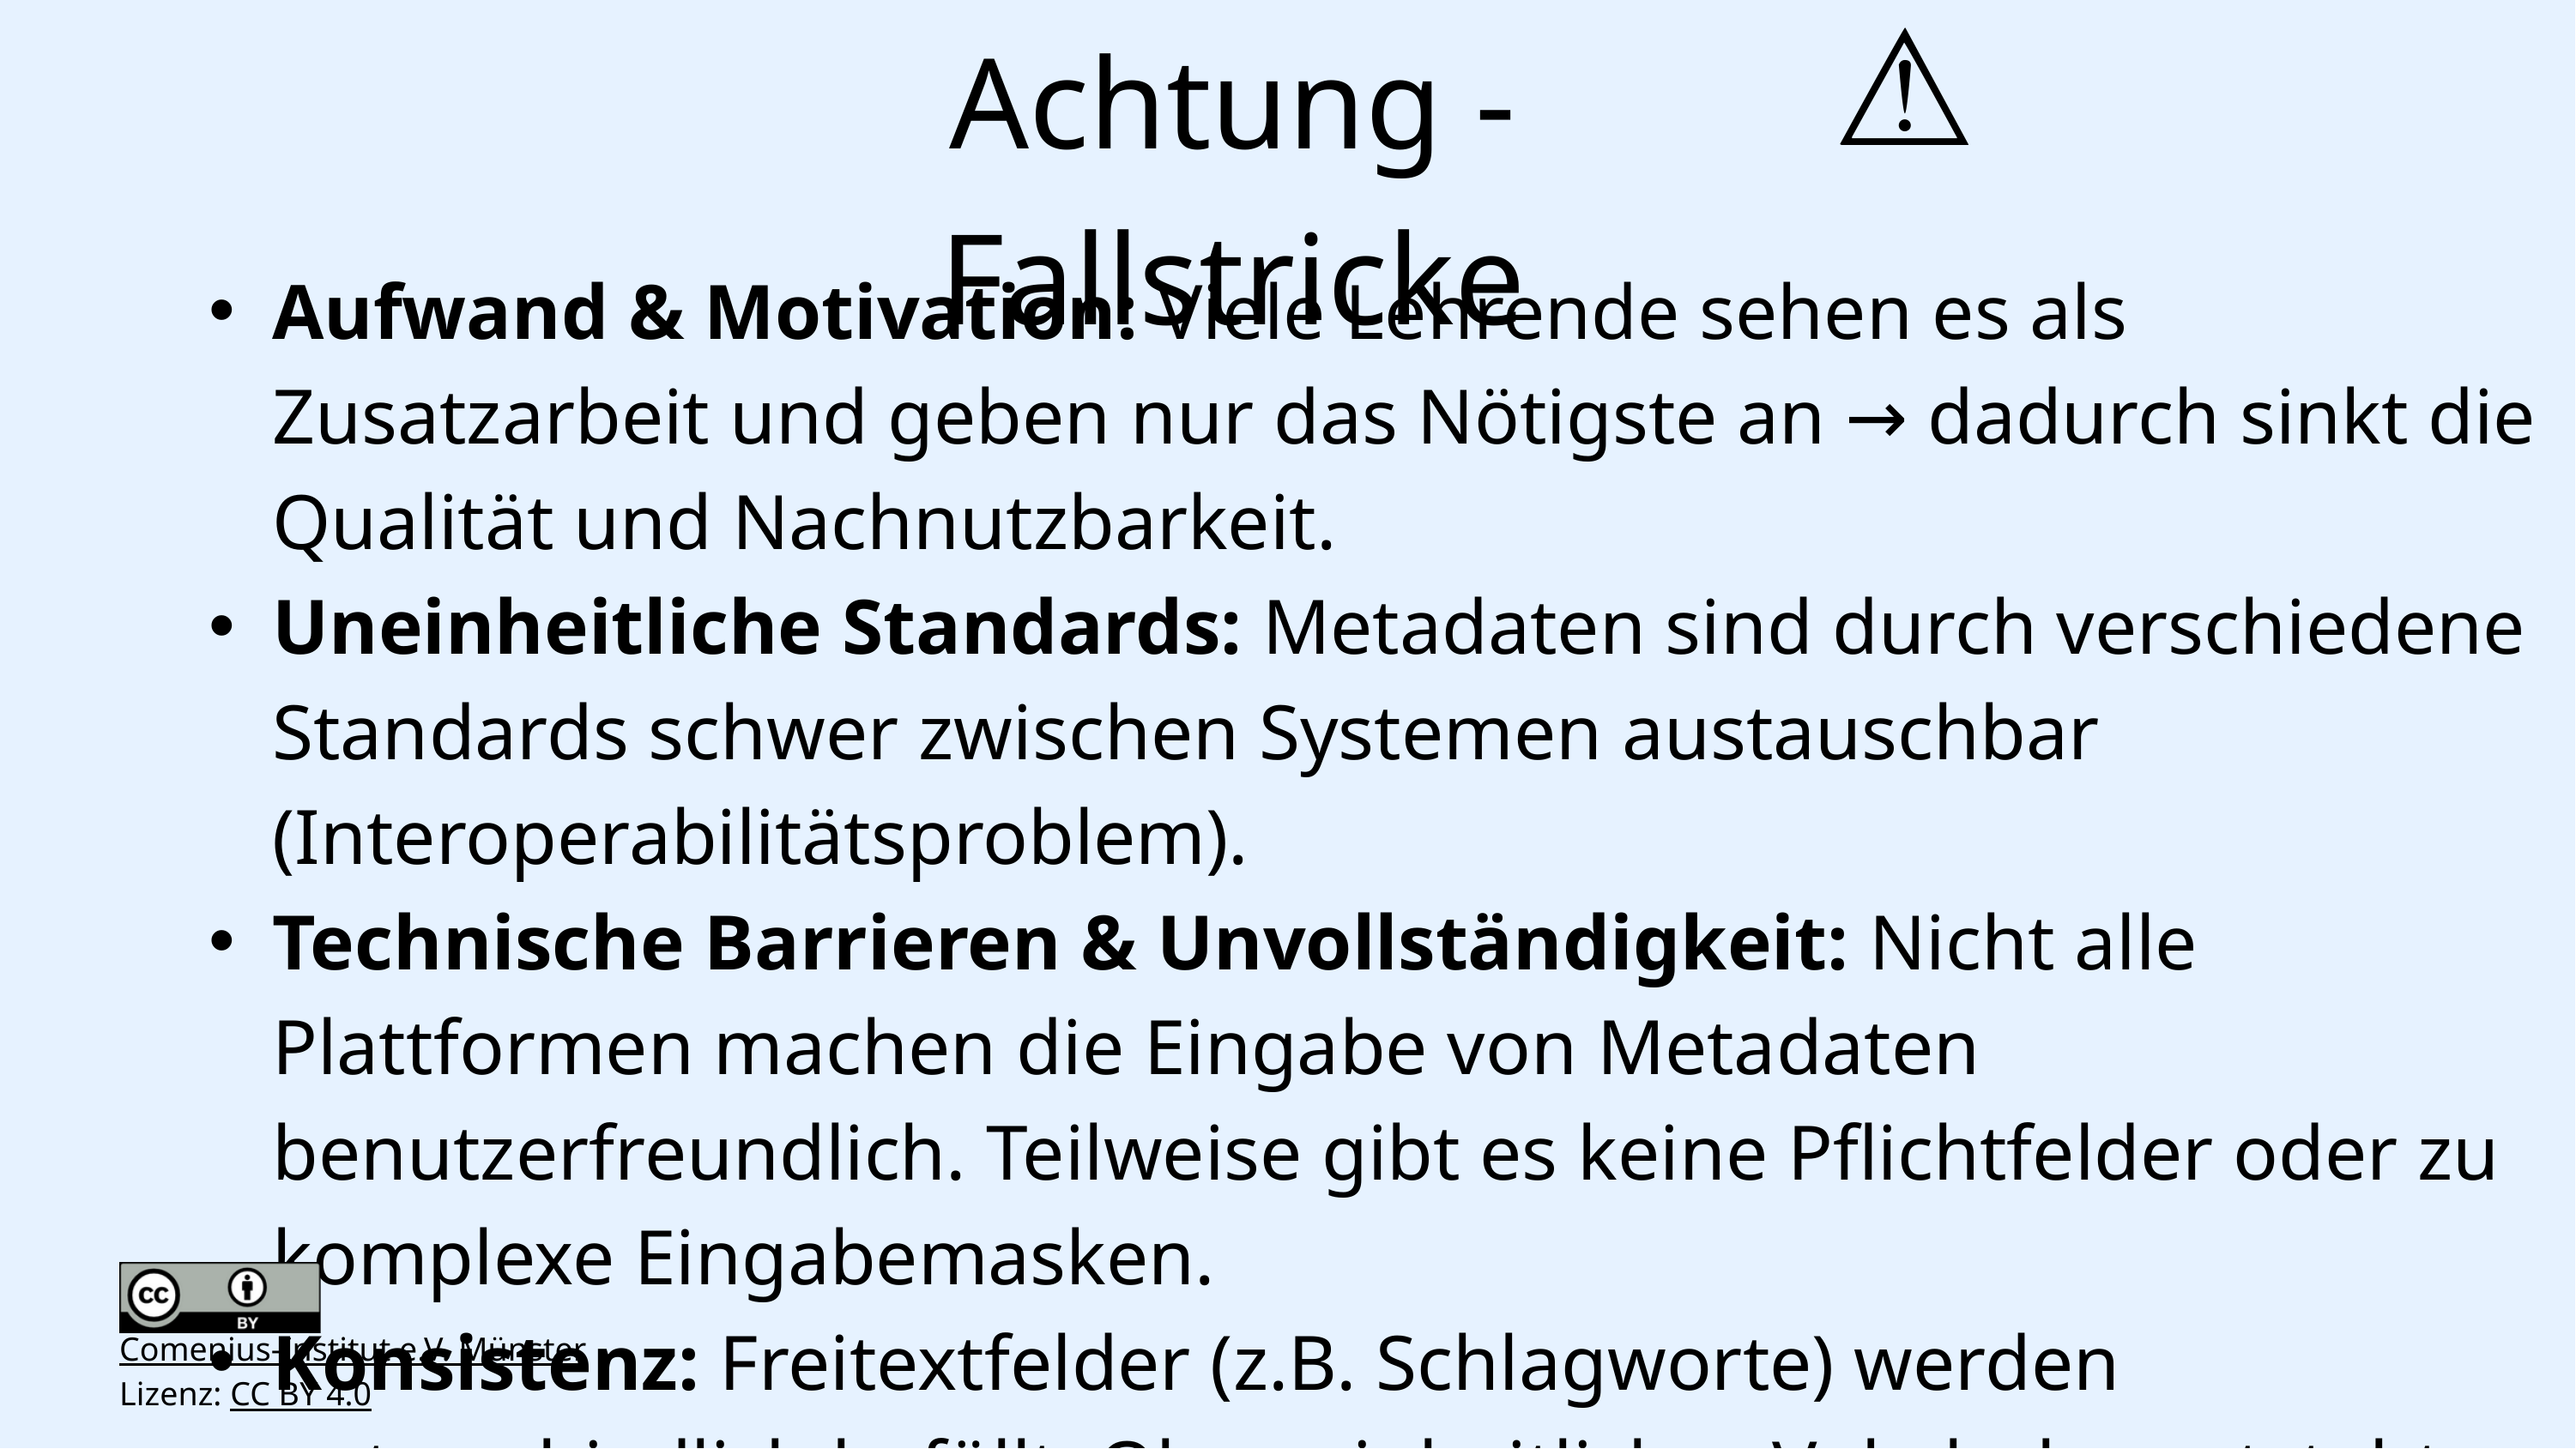

⚠️
Achtung - Fallstricke
Aufwand & Motivation: Viele Lehrende sehen es als Zusatzarbeit und geben nur das Nötigste an → dadurch sinkt die Qualität und Nachnutzbarkeit.
Uneinheitliche Standards: Metadaten sind durch verschiedene Standards schwer zwischen Systemen austauschbar (Interoperabilitätsproblem).
Technische Barrieren & Unvollständigkeit: Nicht alle Plattformen machen die Eingabe von Metadaten benutzerfreundlich. Teilweise gibt es keine Pflichtfelder oder zu komplexe Eingabemasken.
Konsistenz: Freitextfelder (z.B. Schlagworte) werden unterschiedlich befüllt. Ohne einheitliches Vokabular entsteht „Wildwuchs” & erschwert die Suche.
Comenius-Institut e.V. Münster
Lizenz: CC BY 4.0